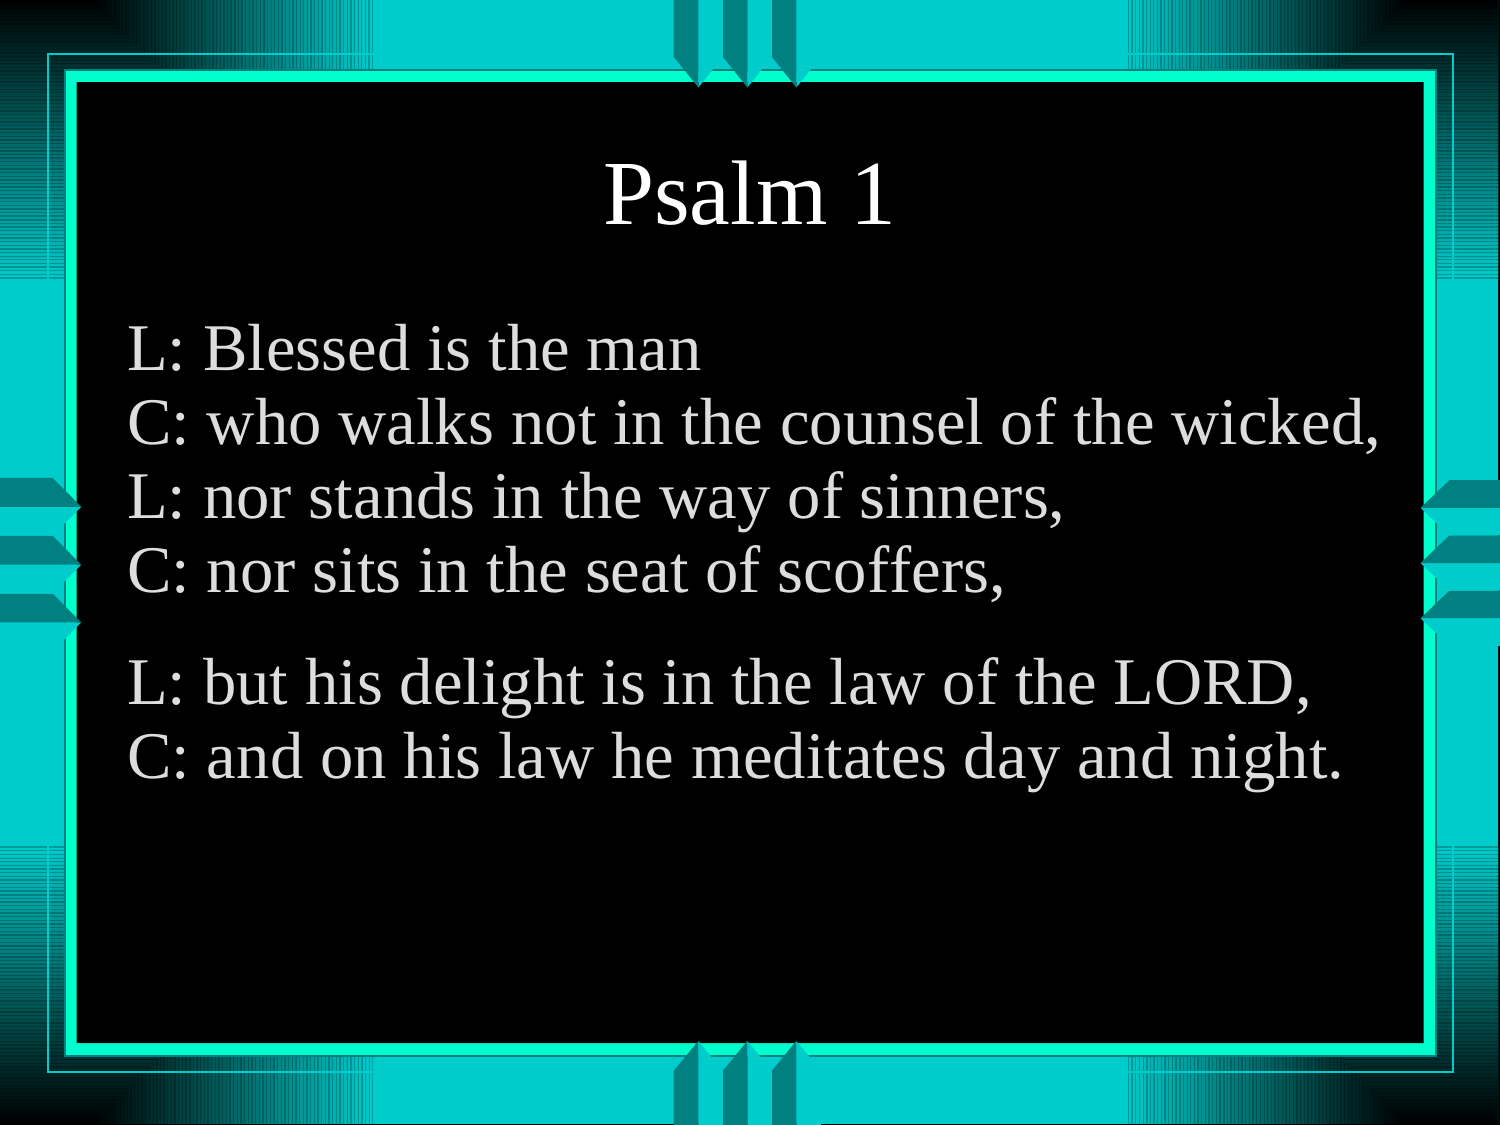

# Psalm 1
L: Blessed is the man
C: who walks not in the counsel of the wicked,
L: nor stands in the way of sinners,
C: nor sits in the seat of scoffers,
L: but his delight is in the law of the LORD,
C: and on his law he meditates day and night.